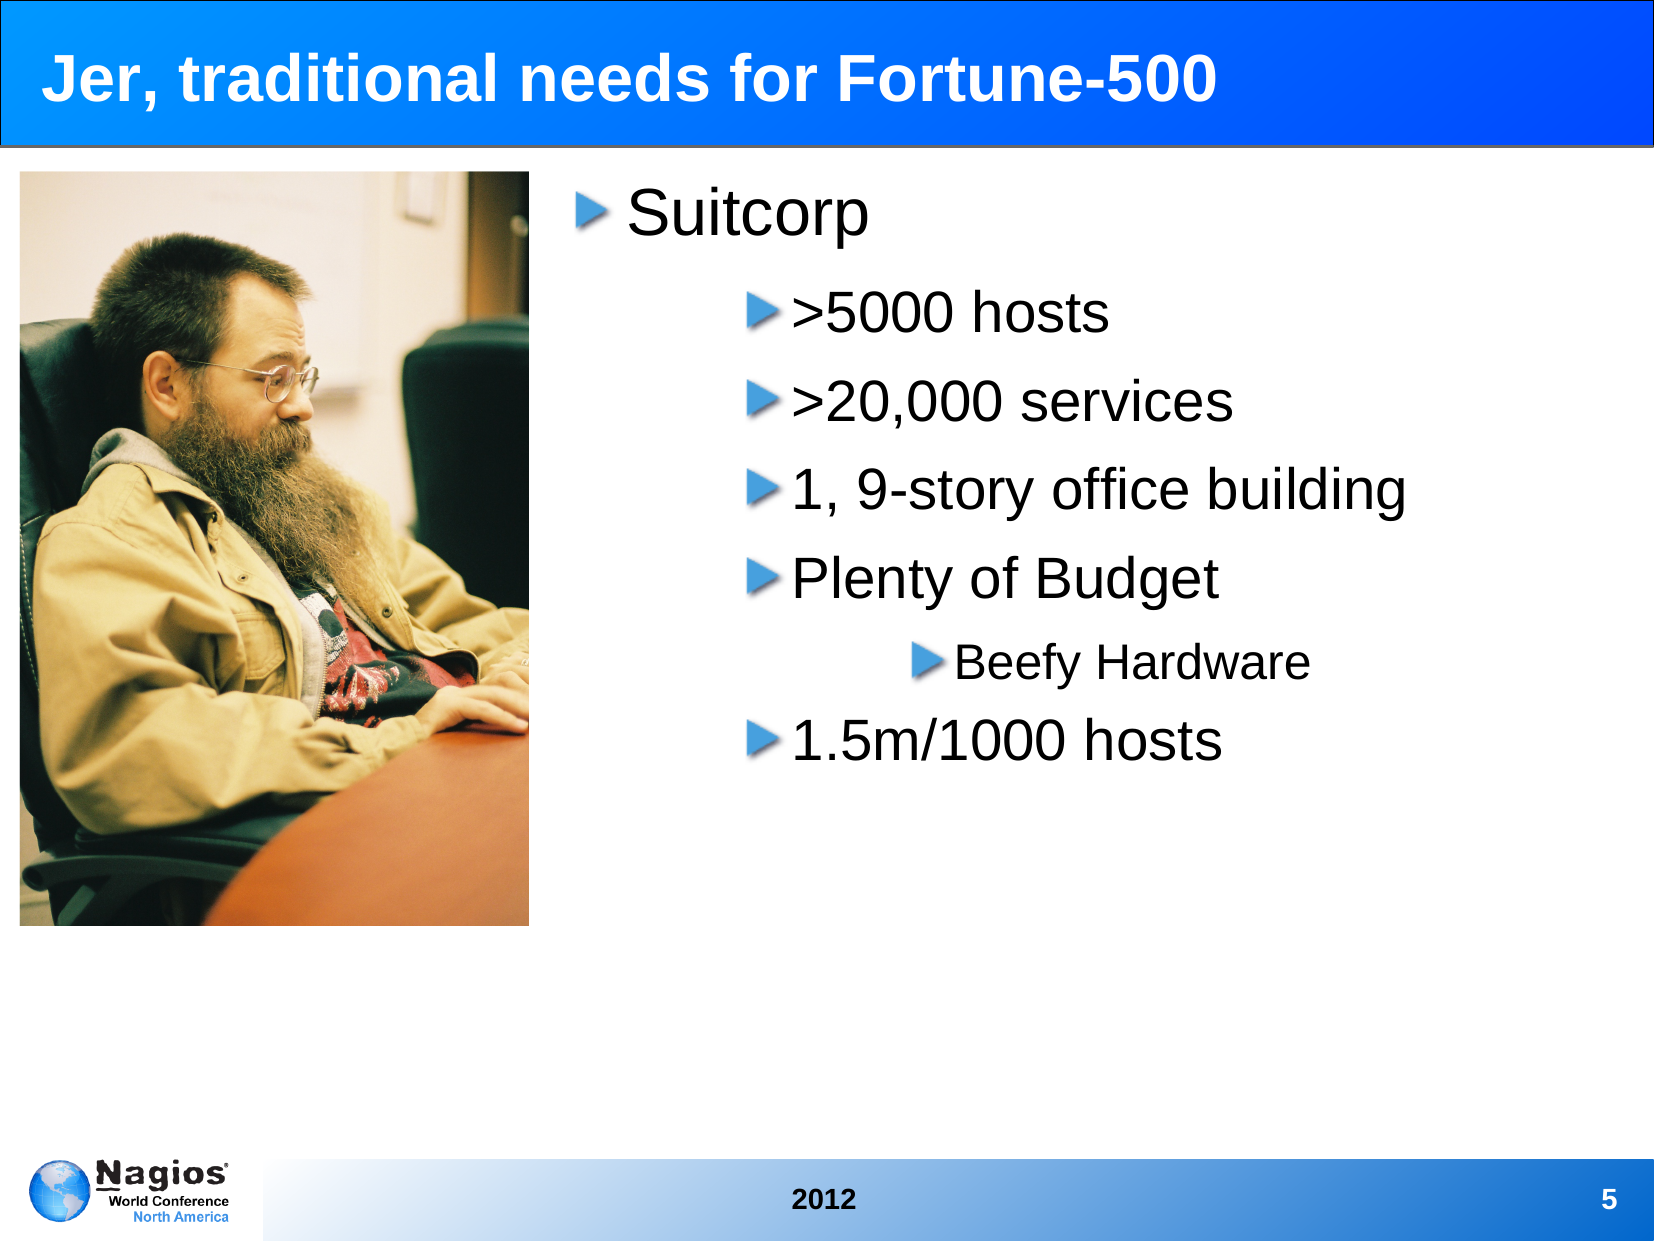

# Jer, traditional needs for Fortune-500
Suitcorp
>5000 hosts
>20,000 services
1, 9-story office building
Plenty of Budget
Beefy Hardware
1.5m/1000 hosts
2011
5